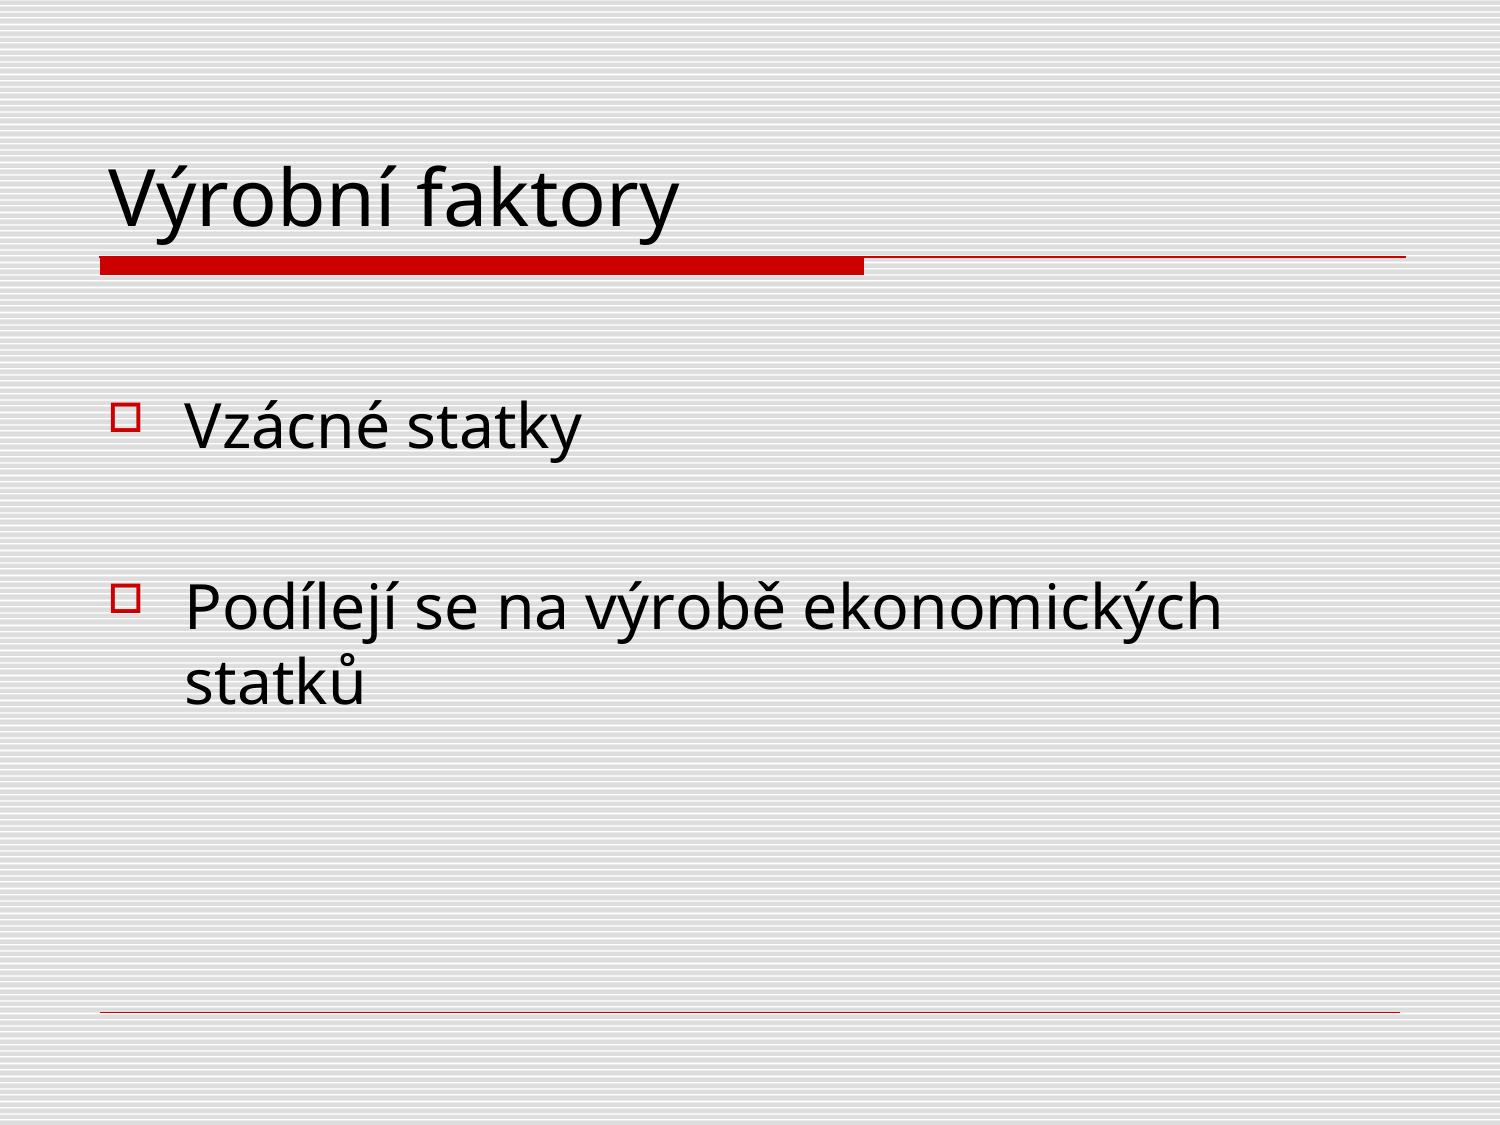

# Výrobní faktory
Vzácné statky
Podílejí se na výrobě ekonomických statků